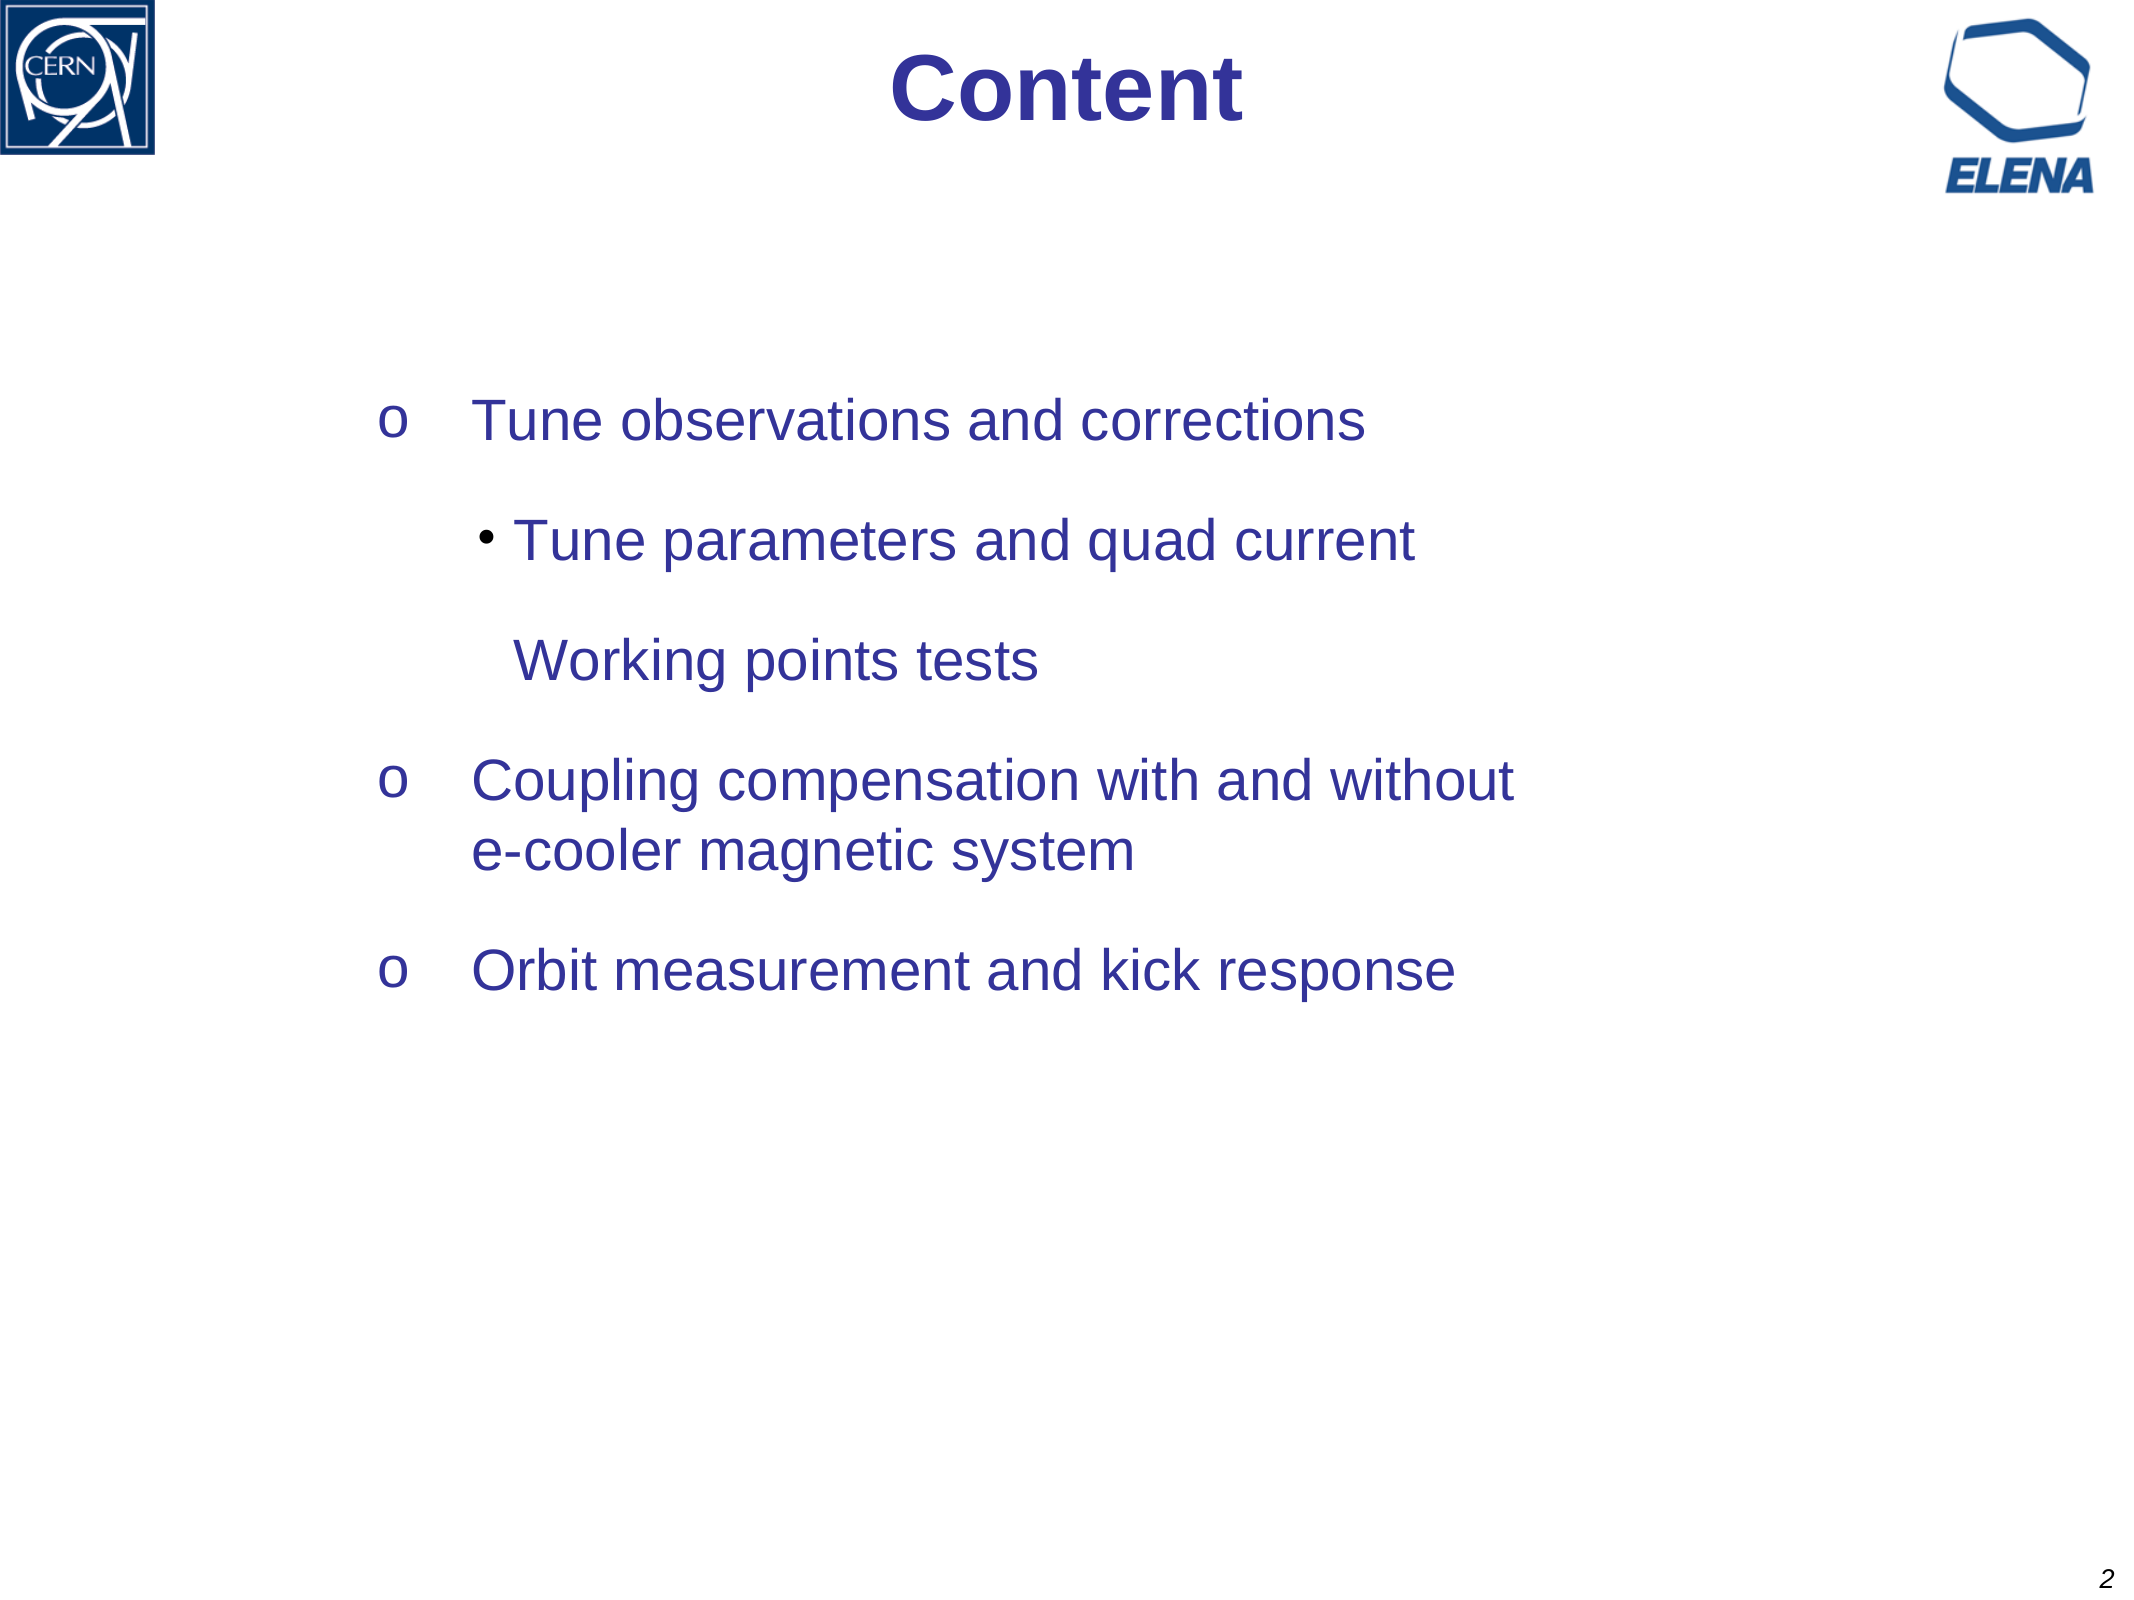

Content
Tune observations and corrections
Tune parameters and quad current
Working points tests
Coupling compensation with and without e-cooler magnetic system
Orbit measurement and kick response